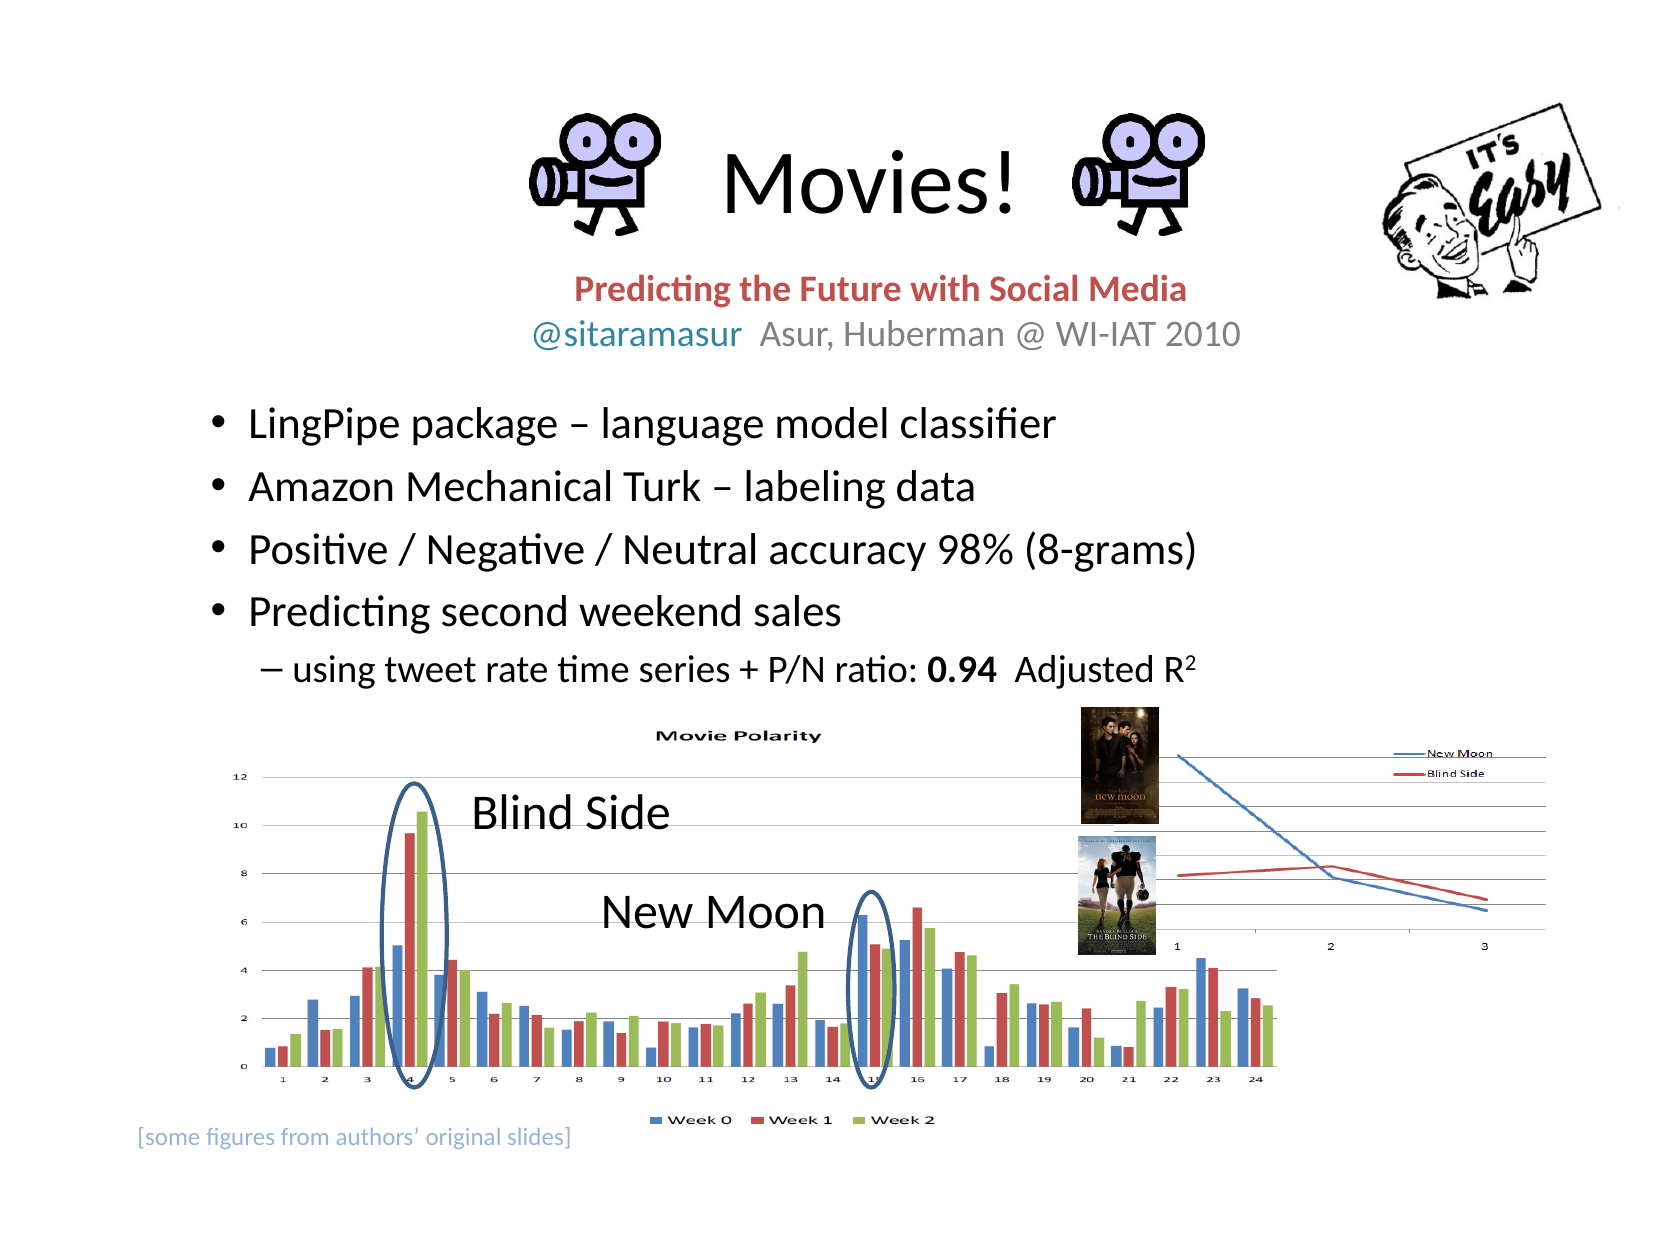

Movies!
Predicting the Future with Social Media
@sitaramasur Asur, Huberman @ WI-IAT 2010
# LingPipe package – language model classifier
Amazon Mechanical Turk – labeling data
Positive / Negative / Neutral accuracy 98% (8-grams)
Predicting second weekend sales
using tweet rate time series + P/N ratio: 0.94 Adjusted R2
Blind Side
New Moon
[some figures from authors’ original slides]